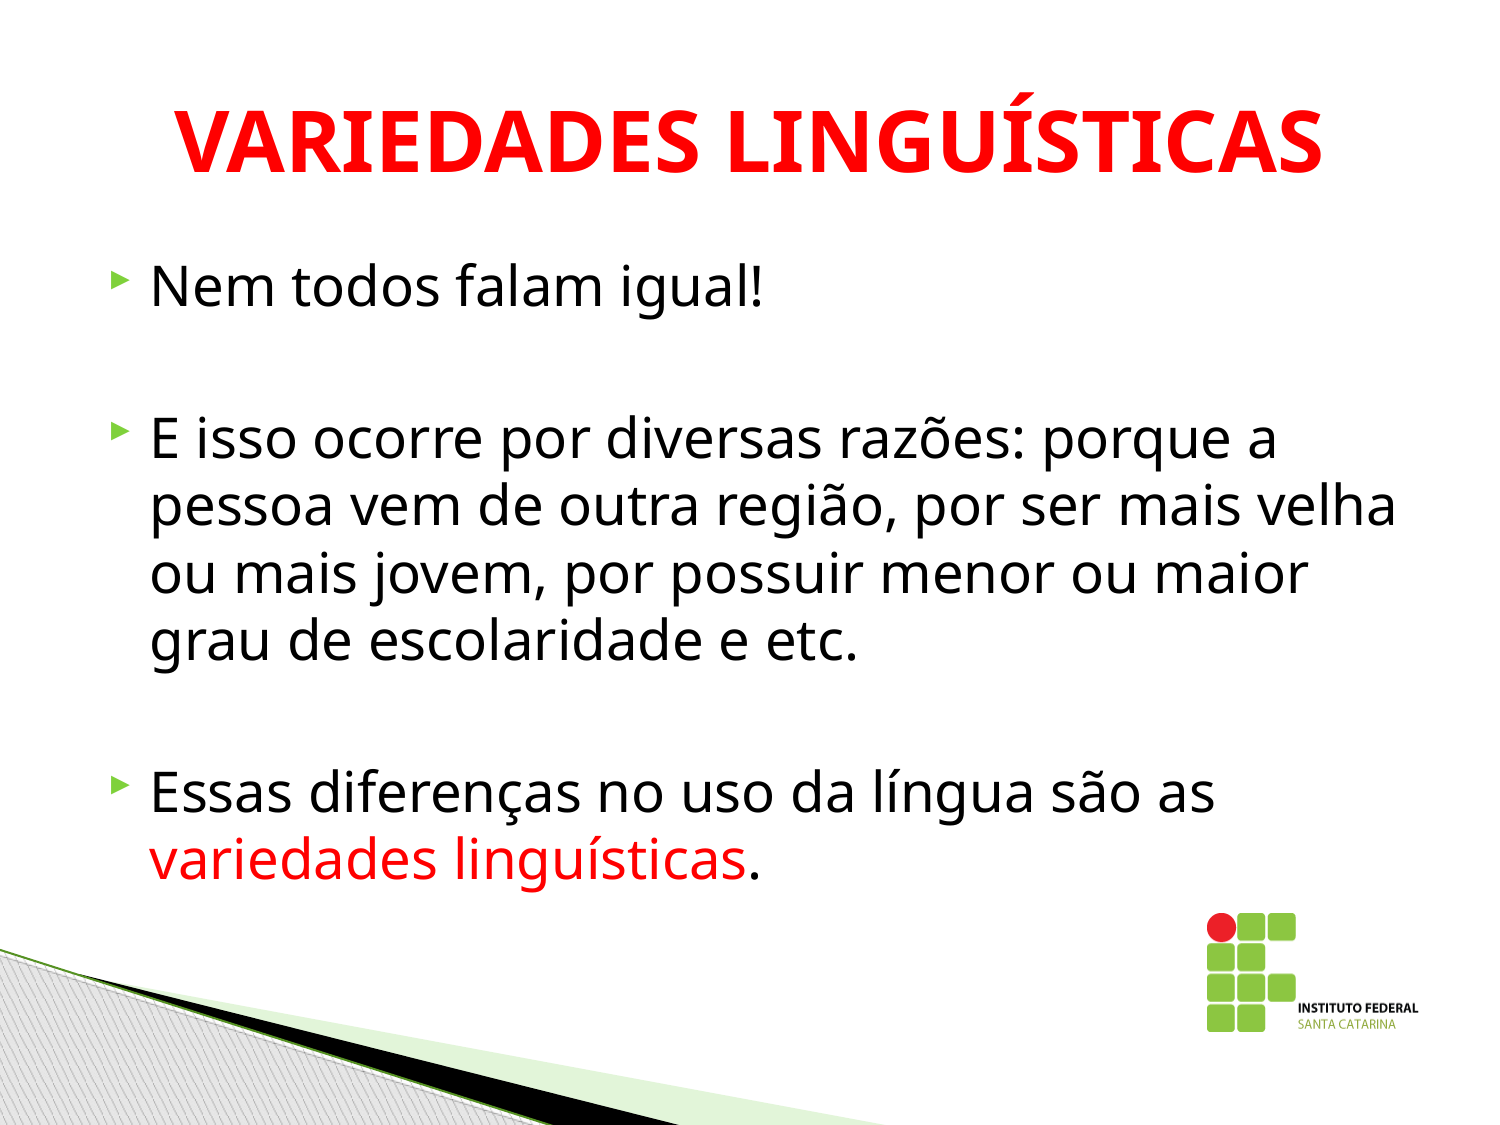

VARIEDADES LINGUÍSTICAS
# Nem todos falam igual!
E isso ocorre por diversas razões: porque a pessoa vem de outra região, por ser mais velha ou mais jovem, por possuir menor ou maior grau de escolaridade e etc.
Essas diferenças no uso da língua são as variedades linguísticas.